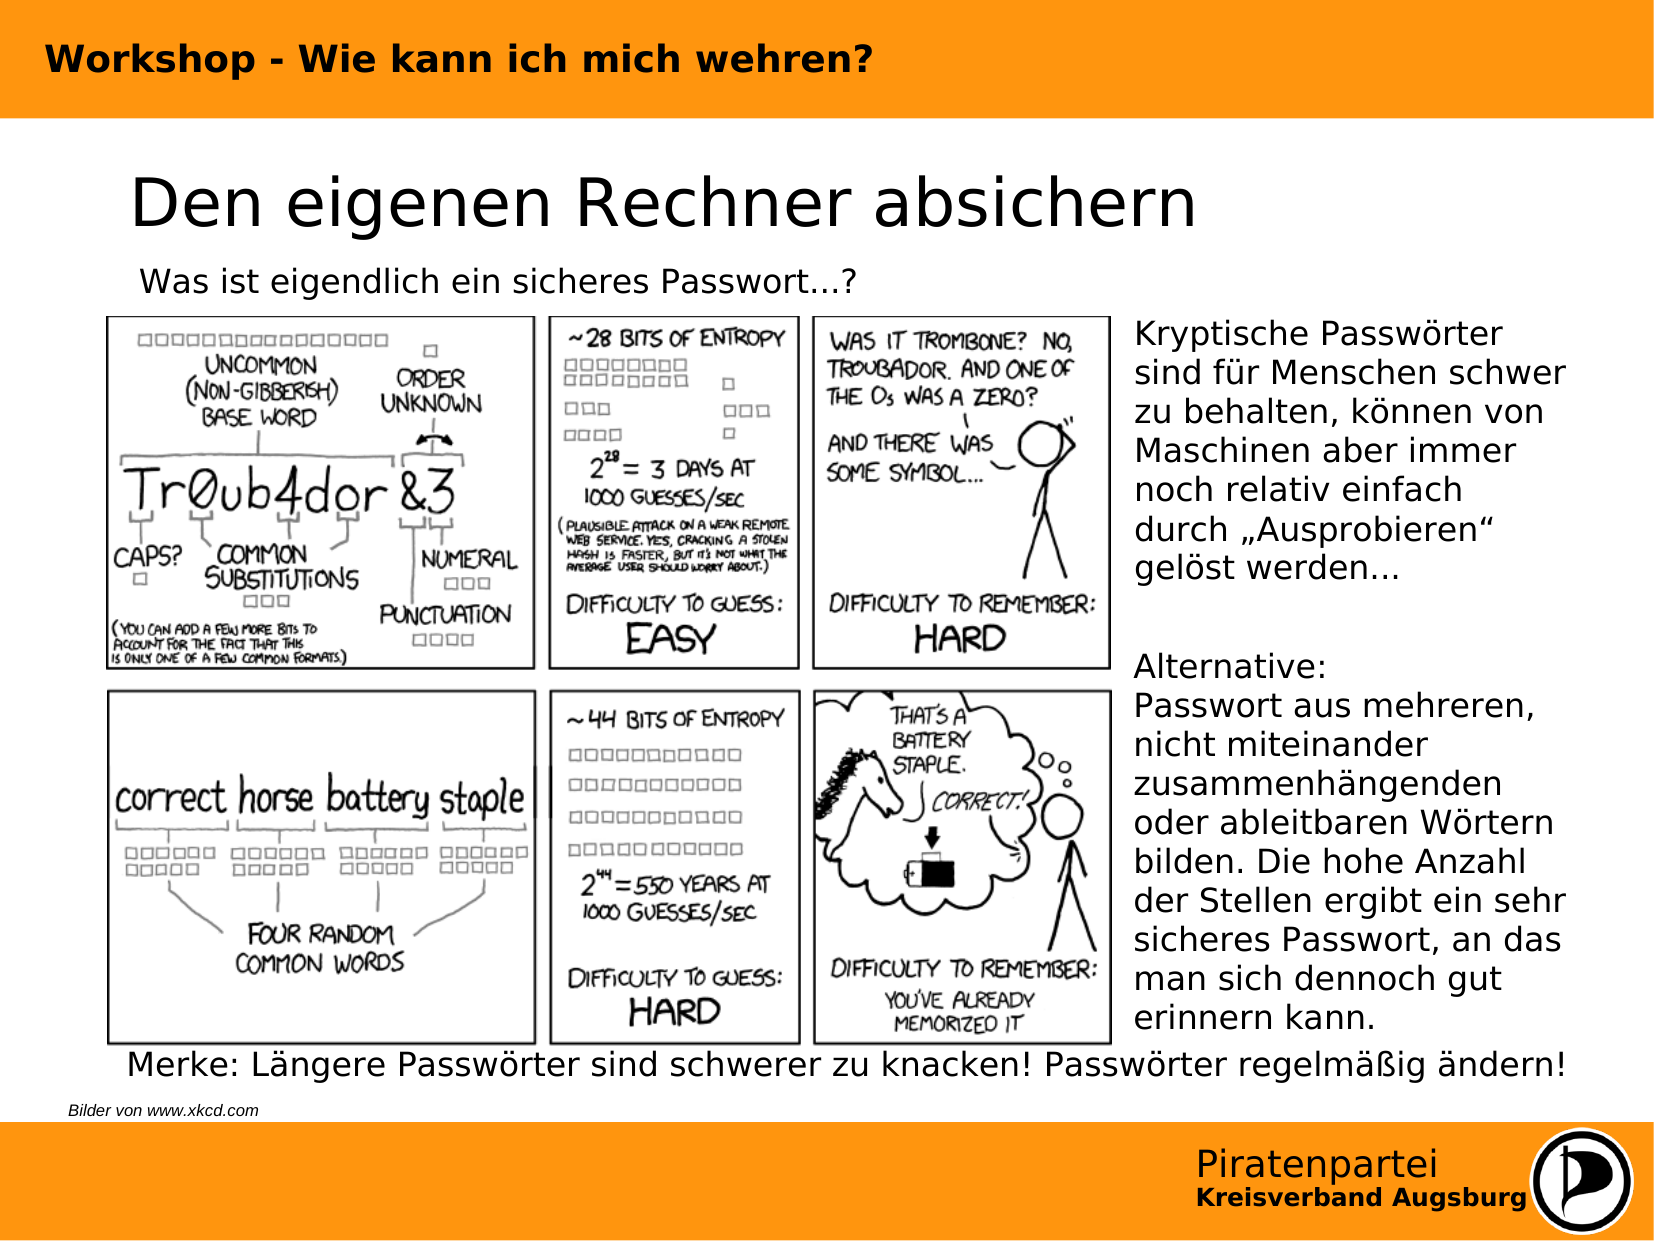

Workshop - Wie kann ich mich wehren?
Den eigenen Rechner absichern
Was ist eigendlich ein sicheres Passwort...?
Kryptische Passwörter sind für Menschen schwer zu behalten, können von Maschinen aber immer noch relativ einfach durch „Ausprobieren“ gelöst werden...
Alternative:
Passwort aus mehreren, nicht miteinander zusammenhängenden oder ableitbaren Wörtern bilden. Die hohe Anzahl der Stellen ergibt ein sehr sicheres Passwort, an das man sich dennoch gut erinnern kann.
Merke: Längere Passwörter sind schwerer zu knacken! Passwörter regelmäßig ändern!
Bilder von www.xkcd.com